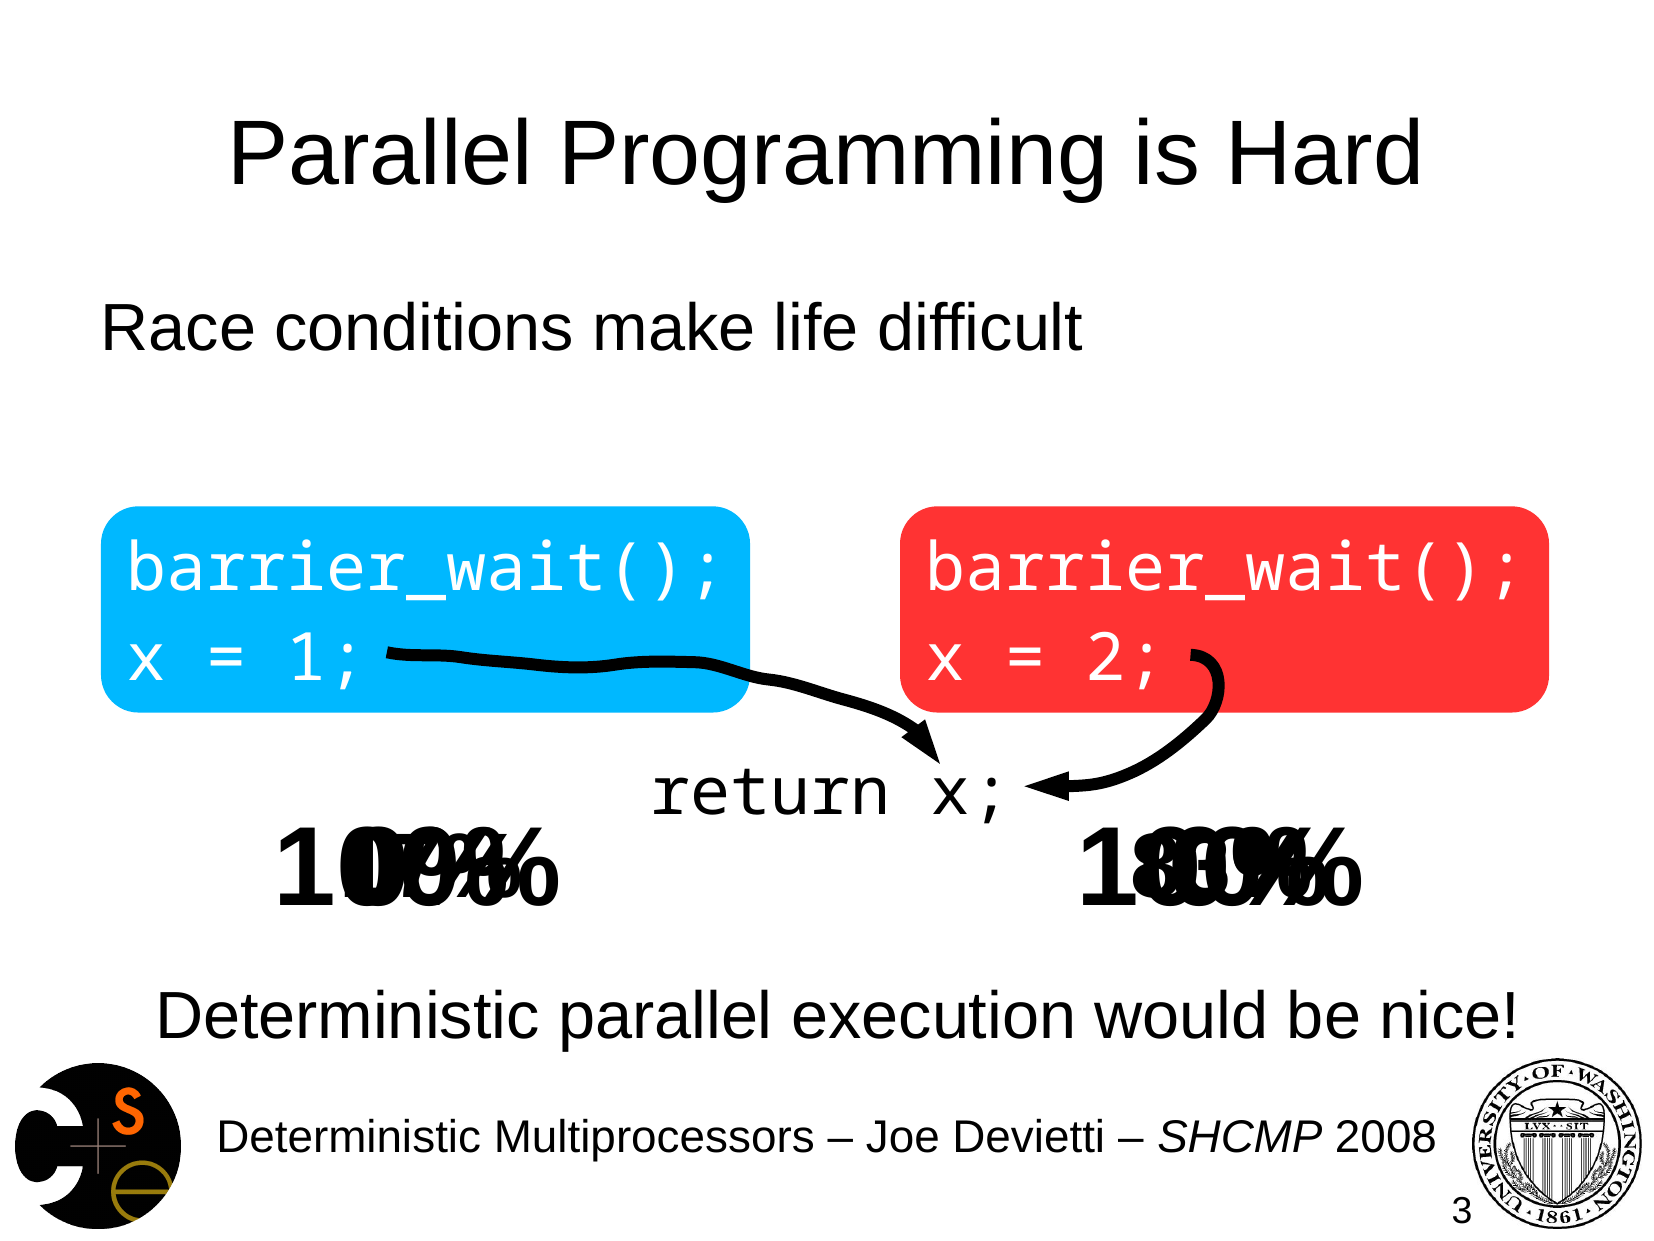

# Parallel Programming is Hard
Race conditions make life difficult
barrier_wait();
x = 1;
barrier_wait();
x = 2;
return x;
100%
0%
100%
0%
17%
83%
Deterministic parallel execution would be nice!
3